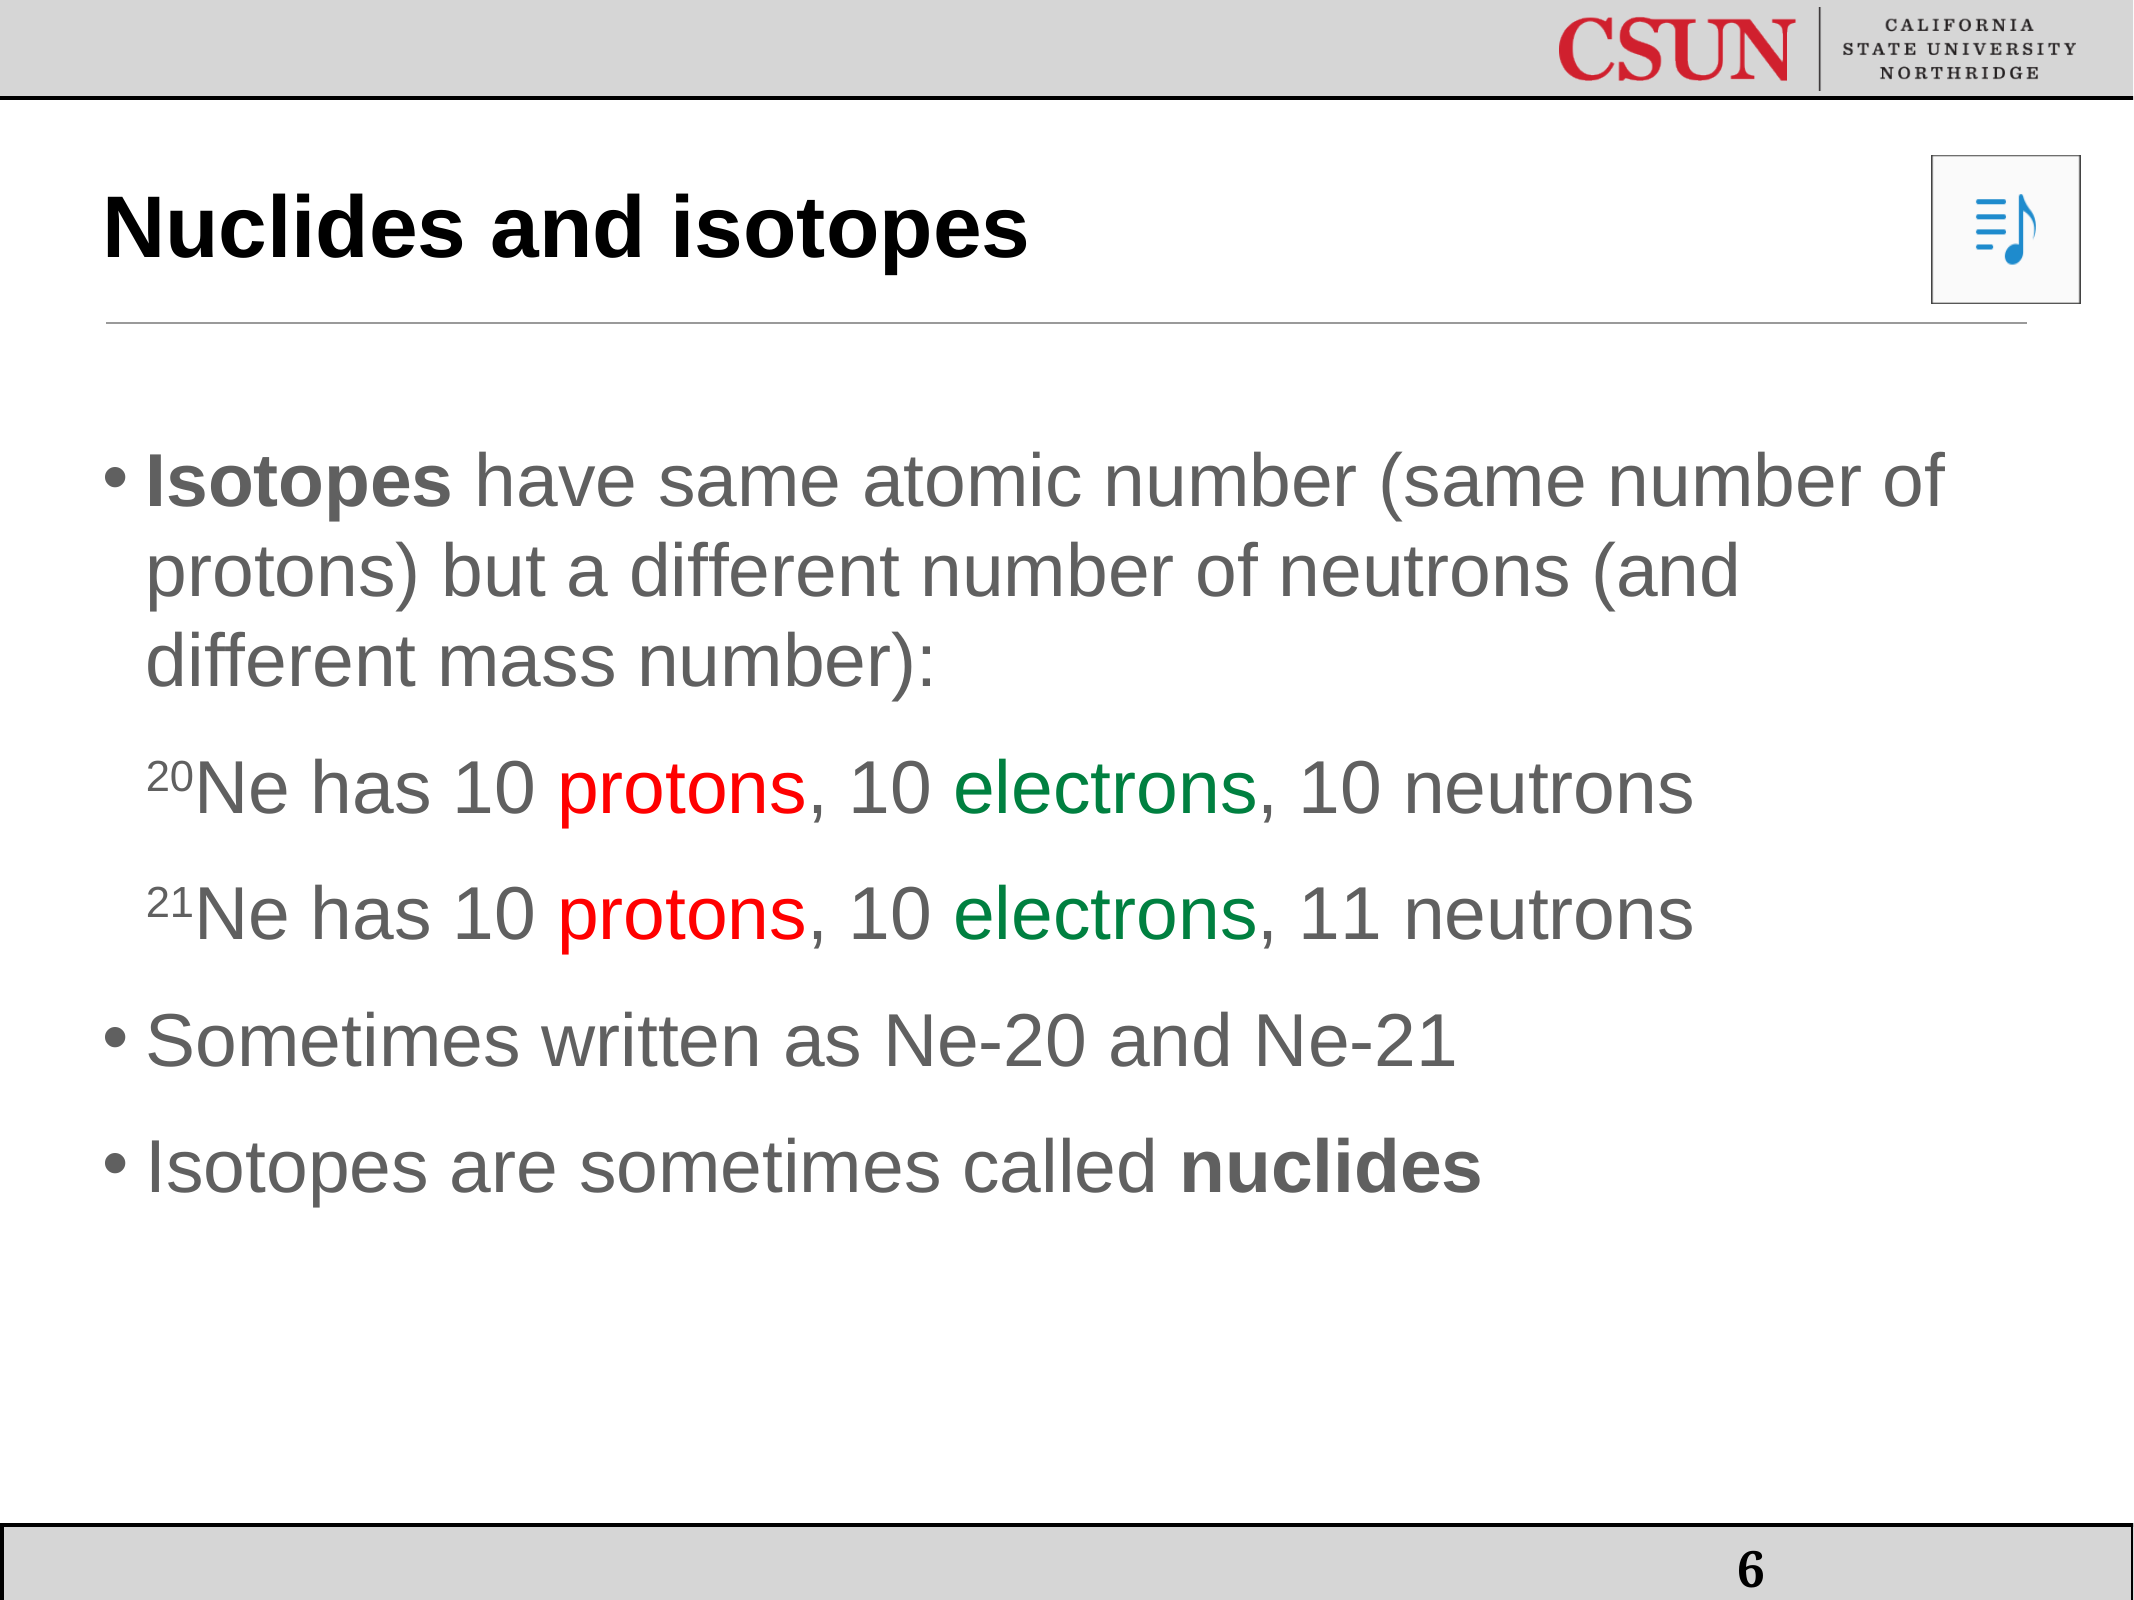

# Nuclides and isotopes
Isotopes have same atomic number (same number of protons) but a different number of neutrons (and different mass number):
20Ne has 10 protons, 10 electrons, 10 neutrons
21Ne has 10 protons, 10 electrons, 11 neutrons
Sometimes written as Ne-20 and Ne-21
Isotopes are sometimes called nuclides
6